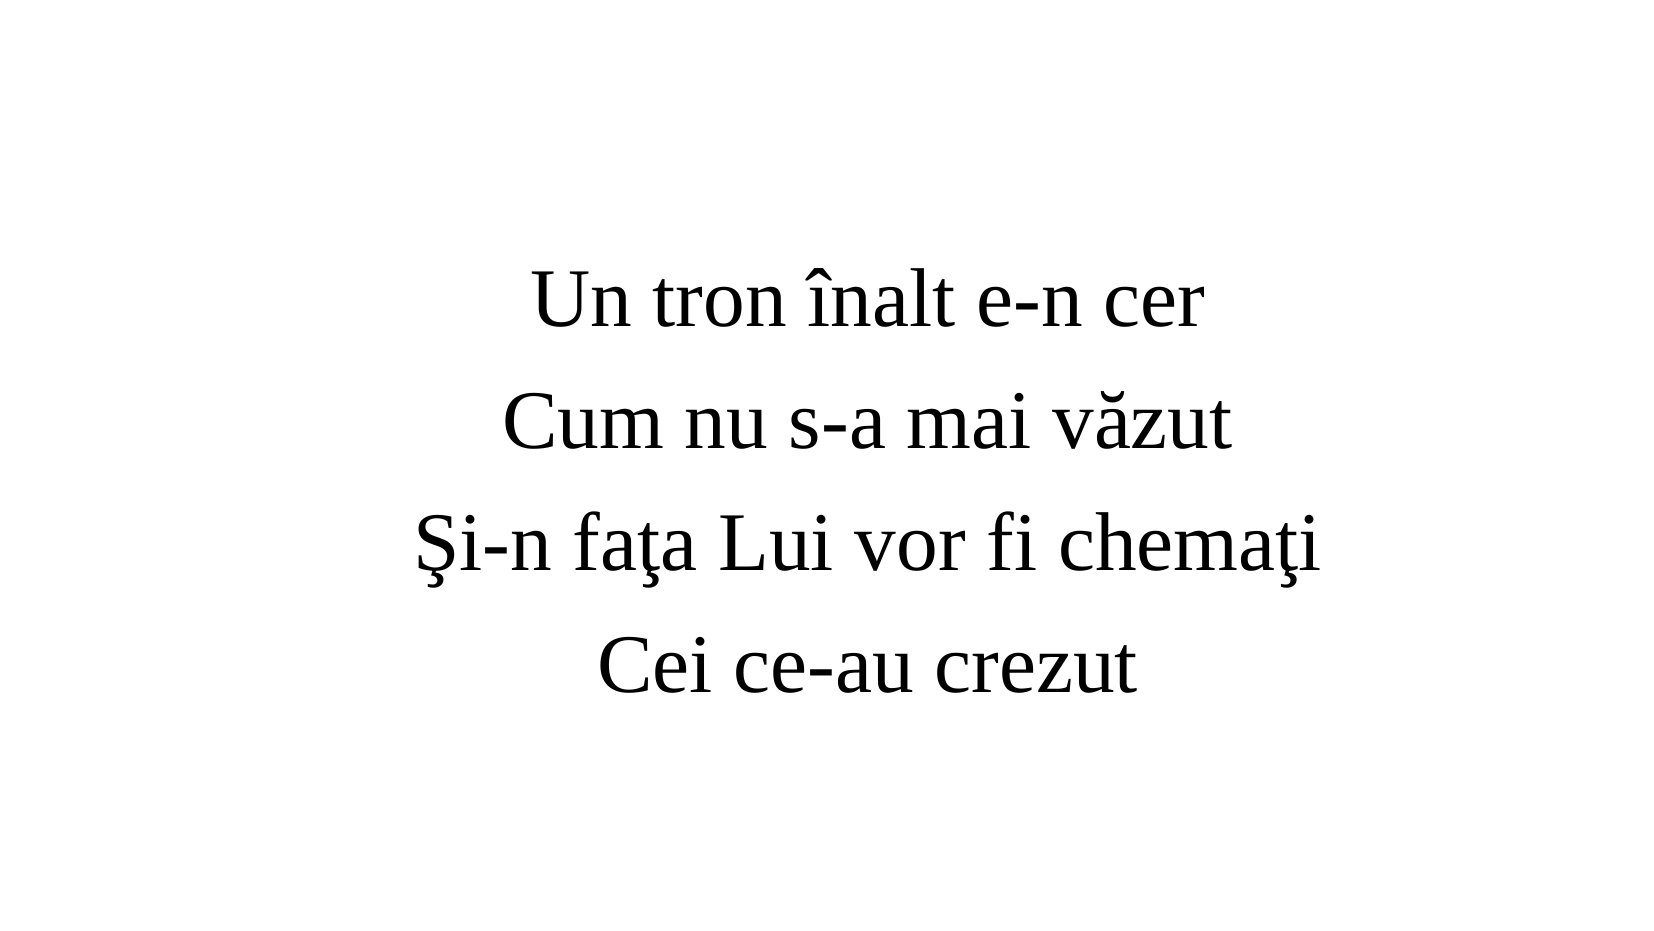

# Un tron înalt e-n cer
Cum nu s-a mai văzut
Şi-n faţa Lui vor fi chemaţi
Cei ce-au crezut